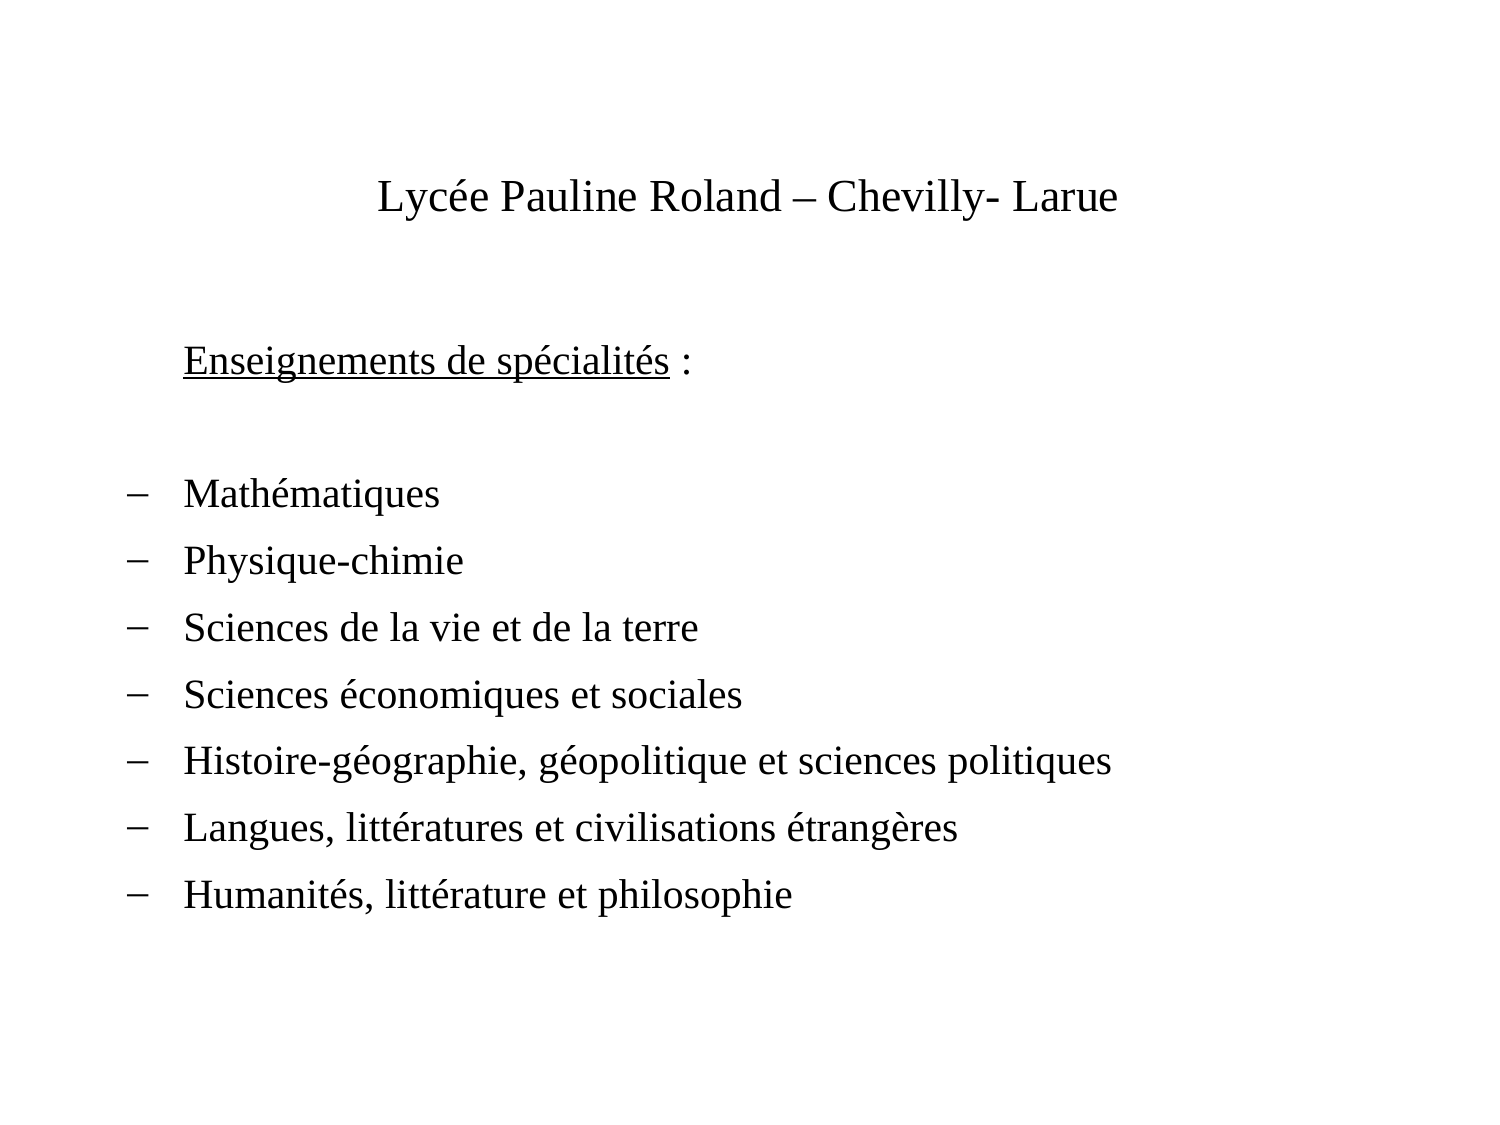

# Lycée Pauline Roland – Chevilly- Larue
Enseignements de spécialités :
Mathématiques
Physique-chimie
Sciences de la vie et de la terre
Sciences économiques et sociales
Histoire-géographie, géopolitique et sciences politiques
Langues, littératures et civilisations étrangères
Humanités, littérature et philosophie